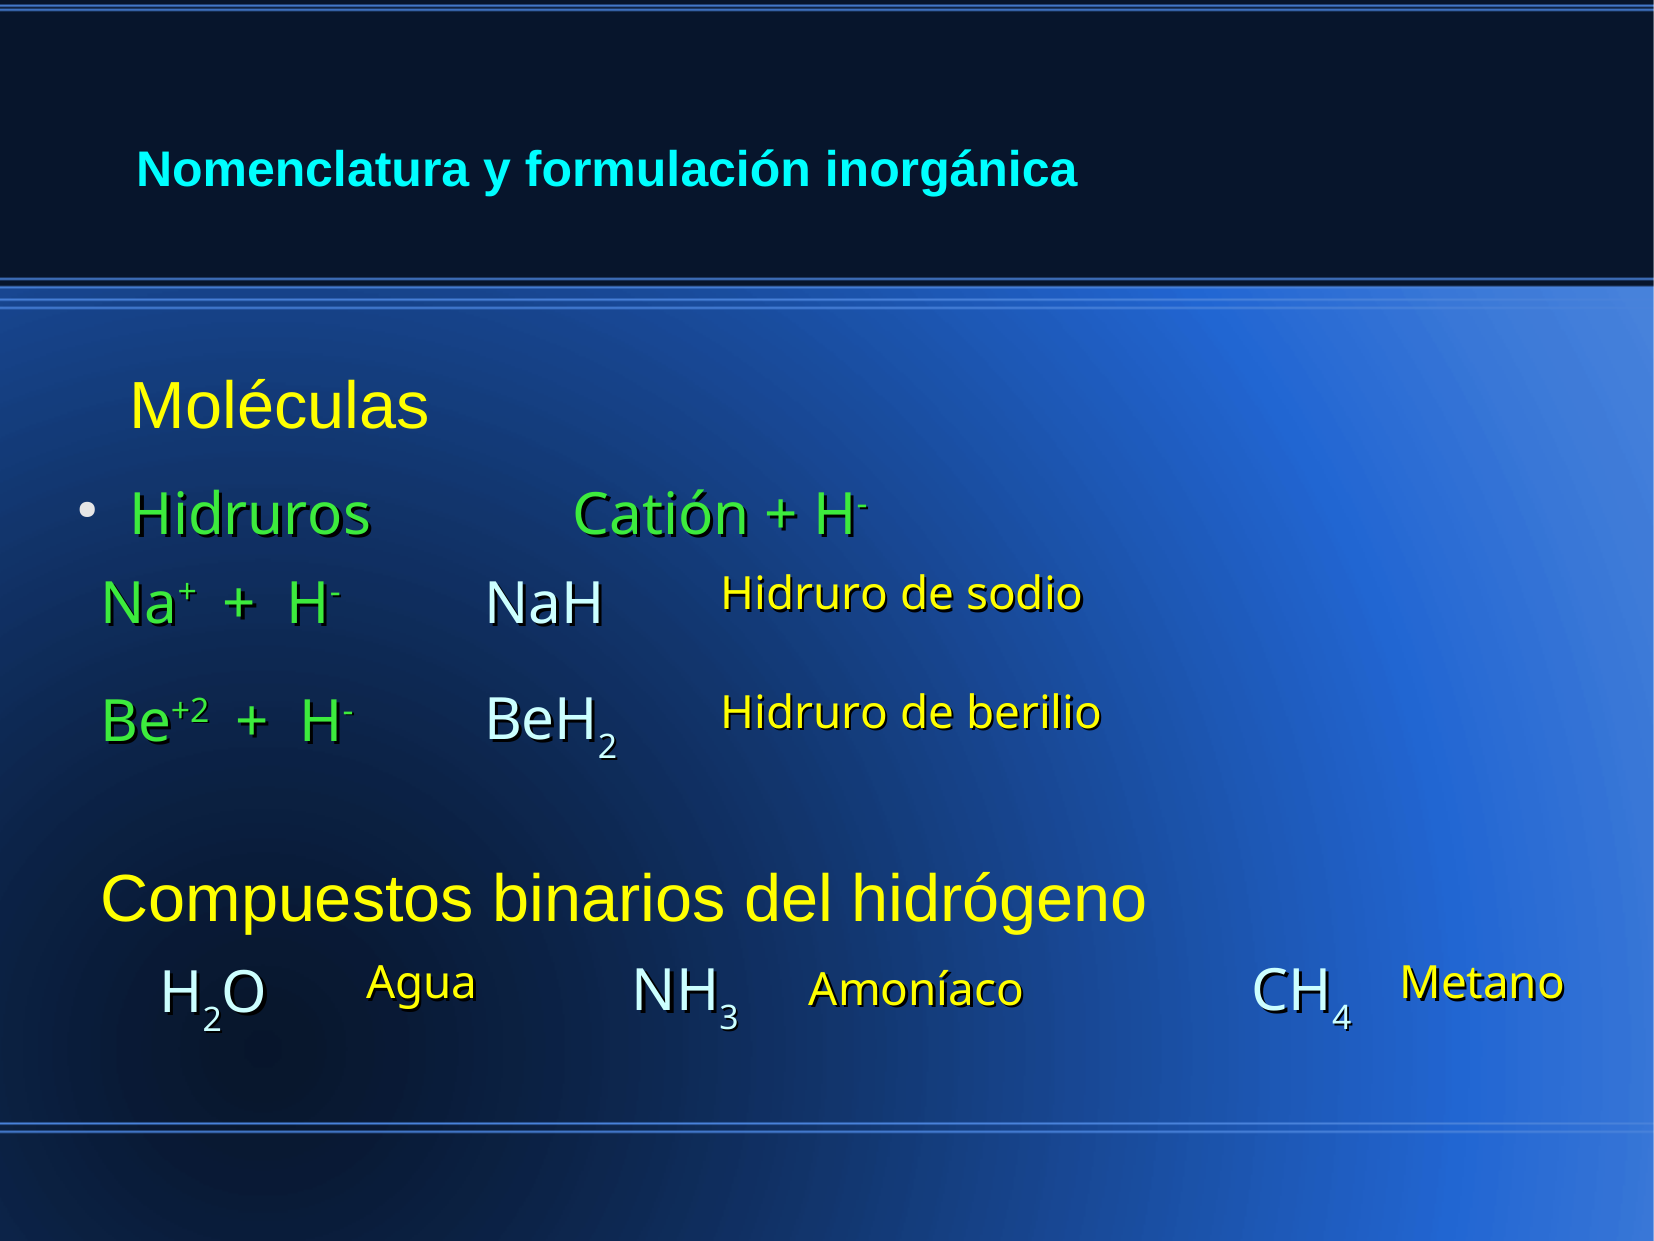

Nomenclatura y formulación inorgánica
# Moléculas
Hidruros			Catión + H-
Na+ + H-
NaH
Hidruro de sodio
BeH2
Be+2 + H-
Hidruro de berilio
Compuestos binarios del hidrógeno
NH3
CH4
H2O
Agua
Metano
Amoníaco